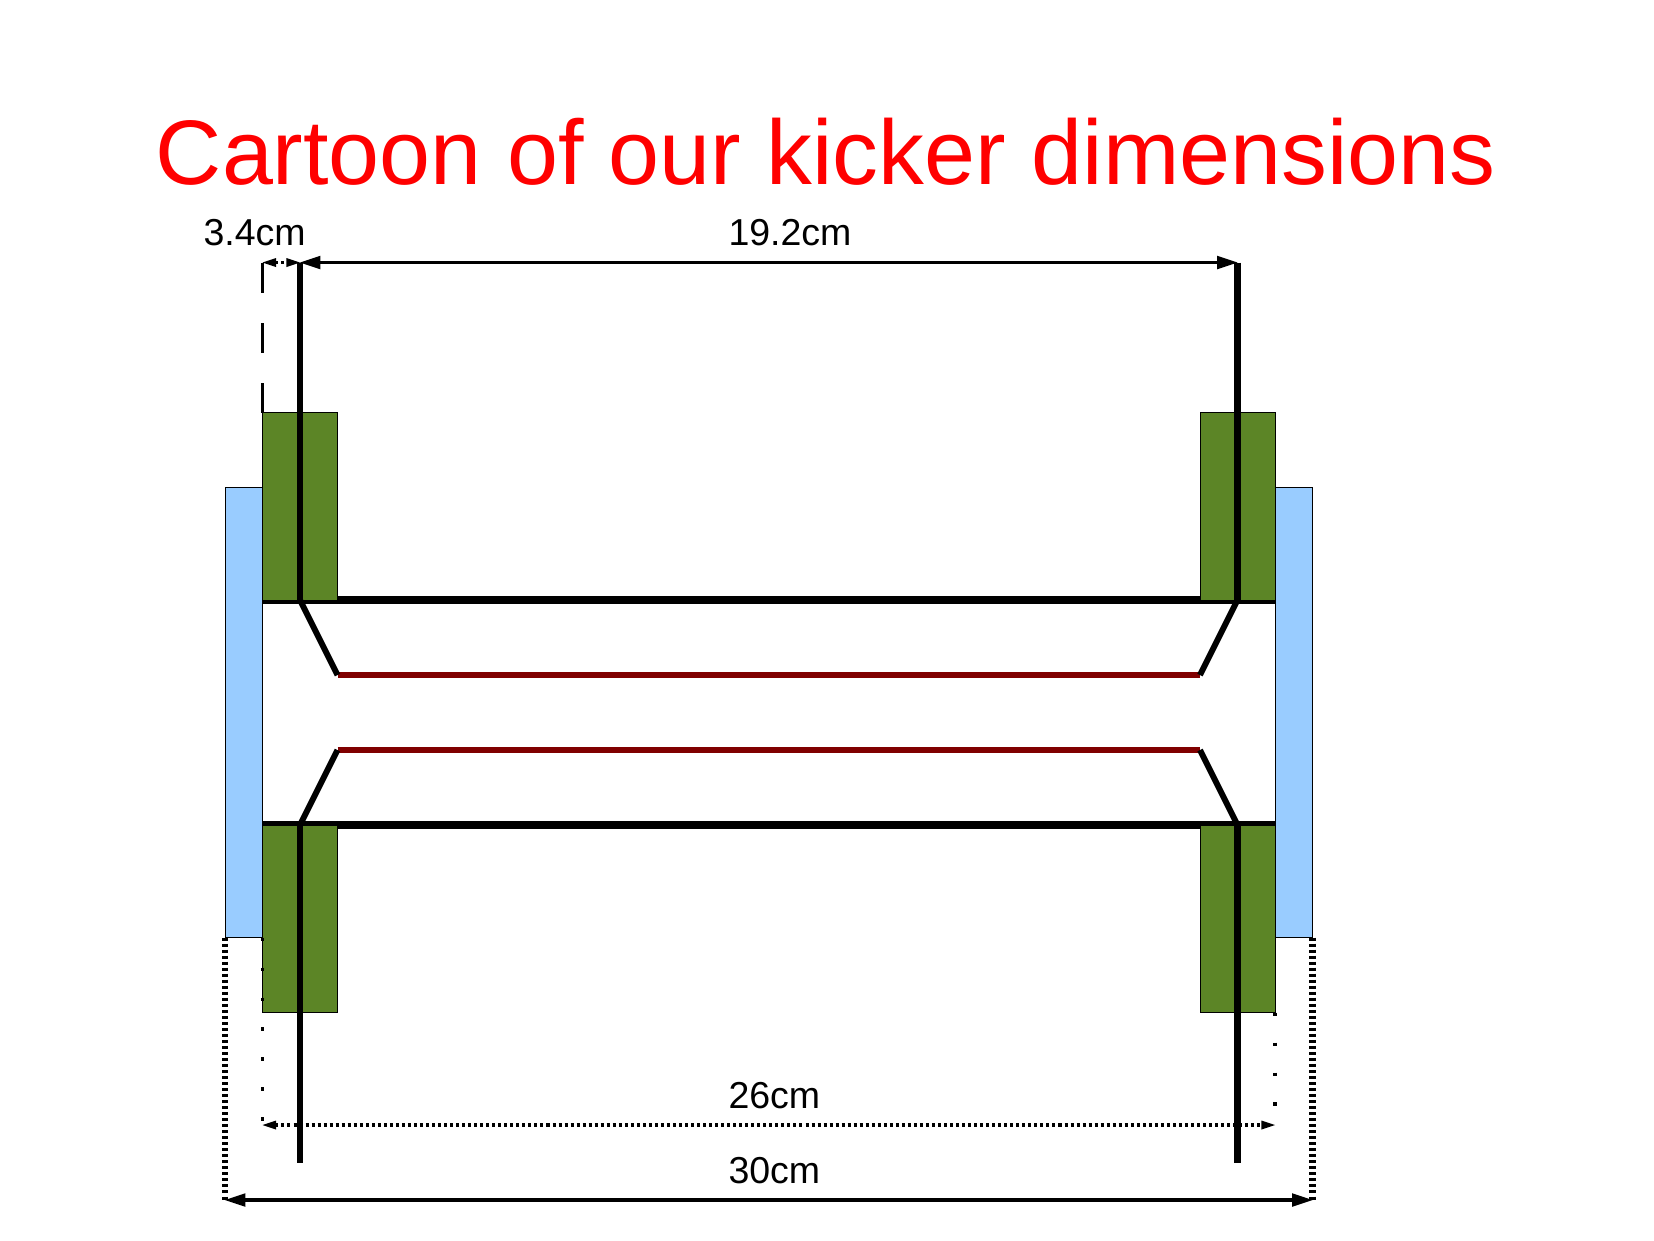

# Cartoon of our kicker dimensions
3.4cm
19.2cm
26cm
30cm